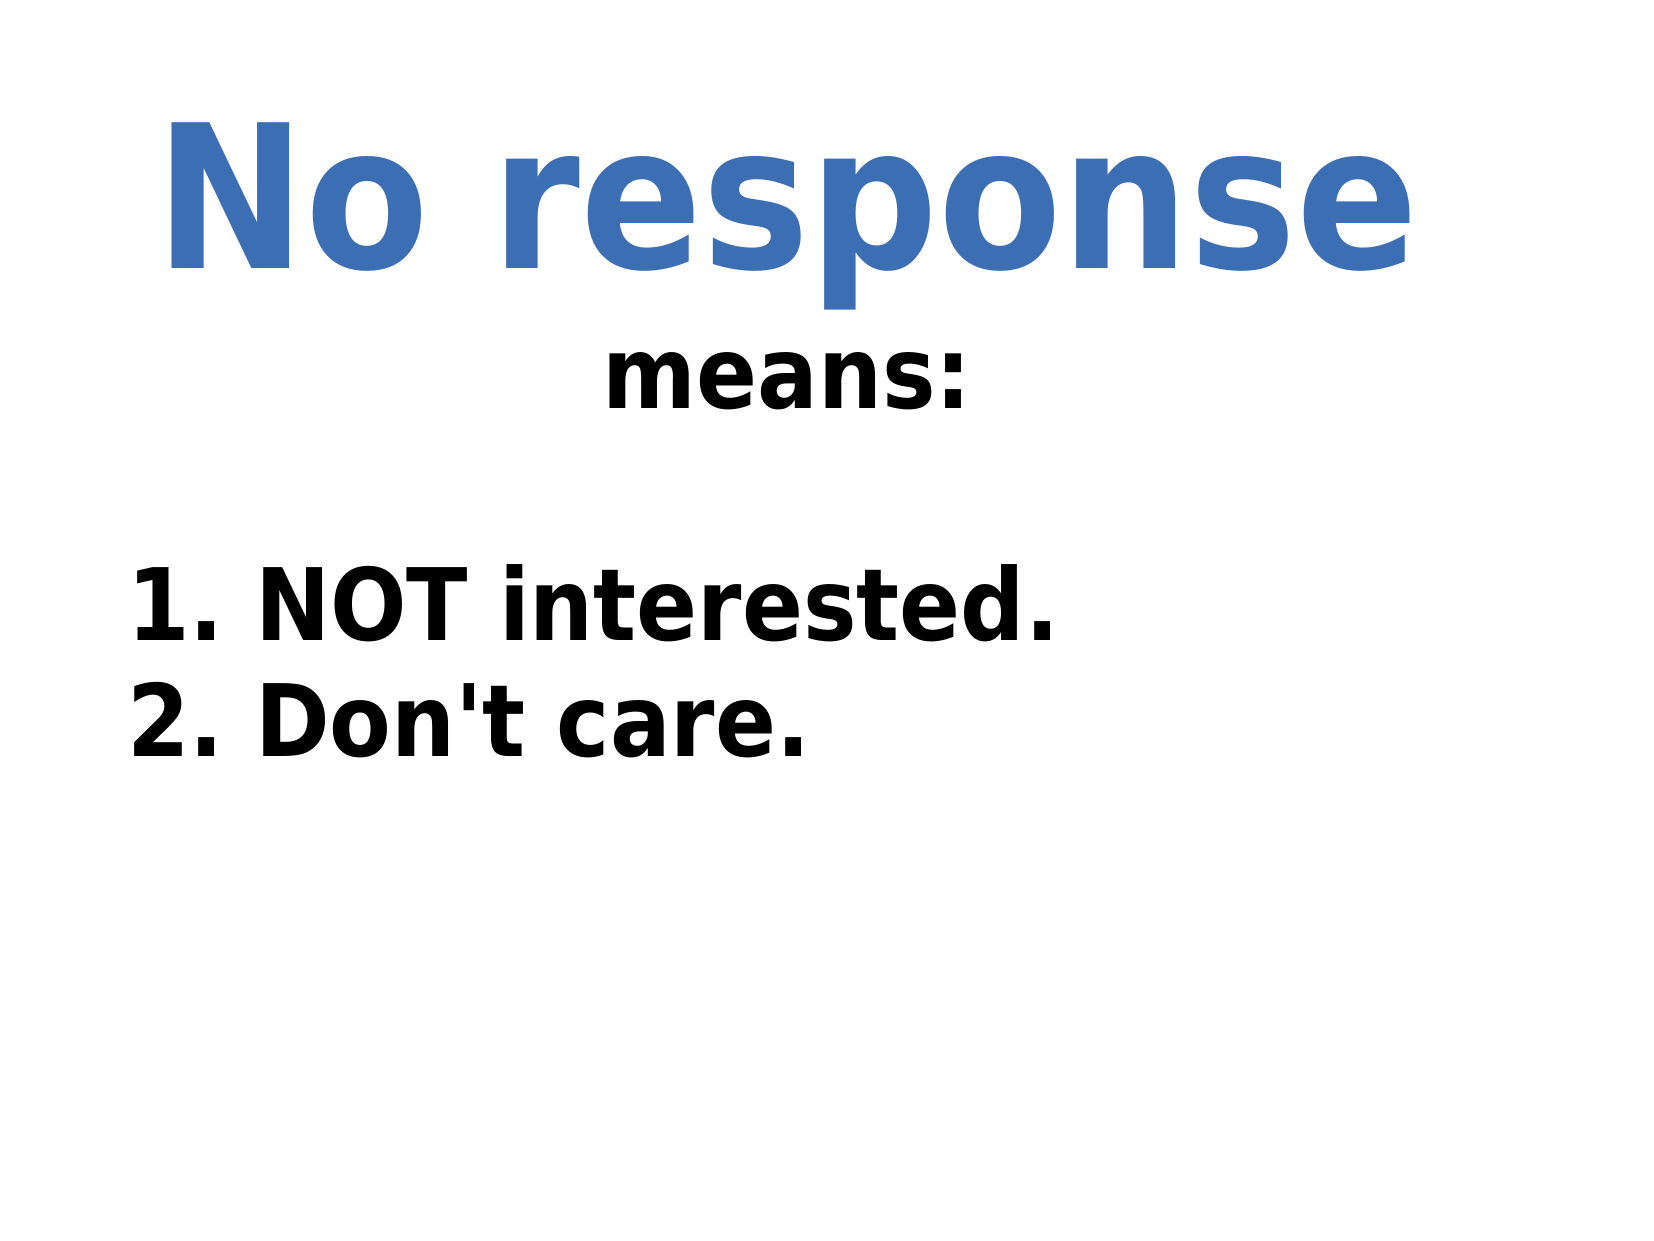

No response means:
1. NOT interested.
2. Don't care.